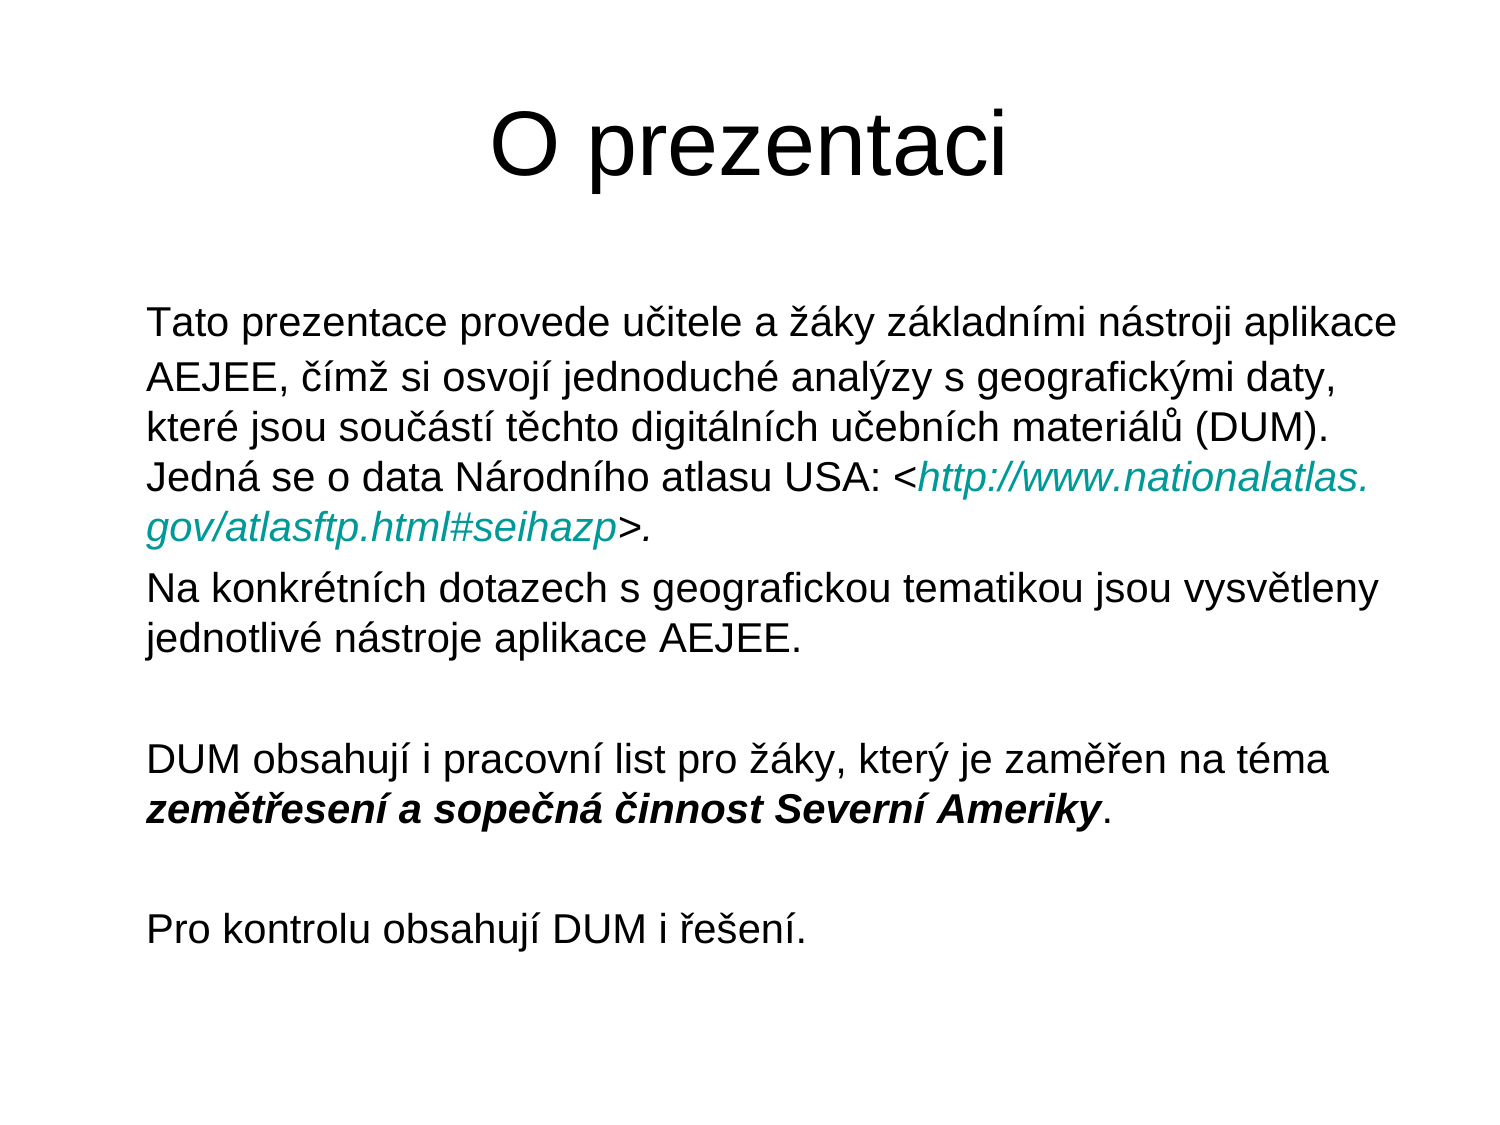

# O prezentaci
	Tato prezentace provede učitele a žáky základními nástroji aplikace AEJEE, čímž si osvojí jednoduché analýzy s geografickými daty, které jsou součástí těchto digitálních učebních materiálů (DUM). Jedná se o data Národního atlasu USA: <http://www.nationalatlas.gov/atlasftp.html#seihazp>.
	Na konkrétních dotazech s geografickou tematikou jsou vysvětleny jednotlivé nástroje aplikace AEJEE.
	DUM obsahují i pracovní list pro žáky, který je zaměřen na téma zemětřesení a sopečná činnost Severní Ameriky.
	Pro kontrolu obsahují DUM i řešení.